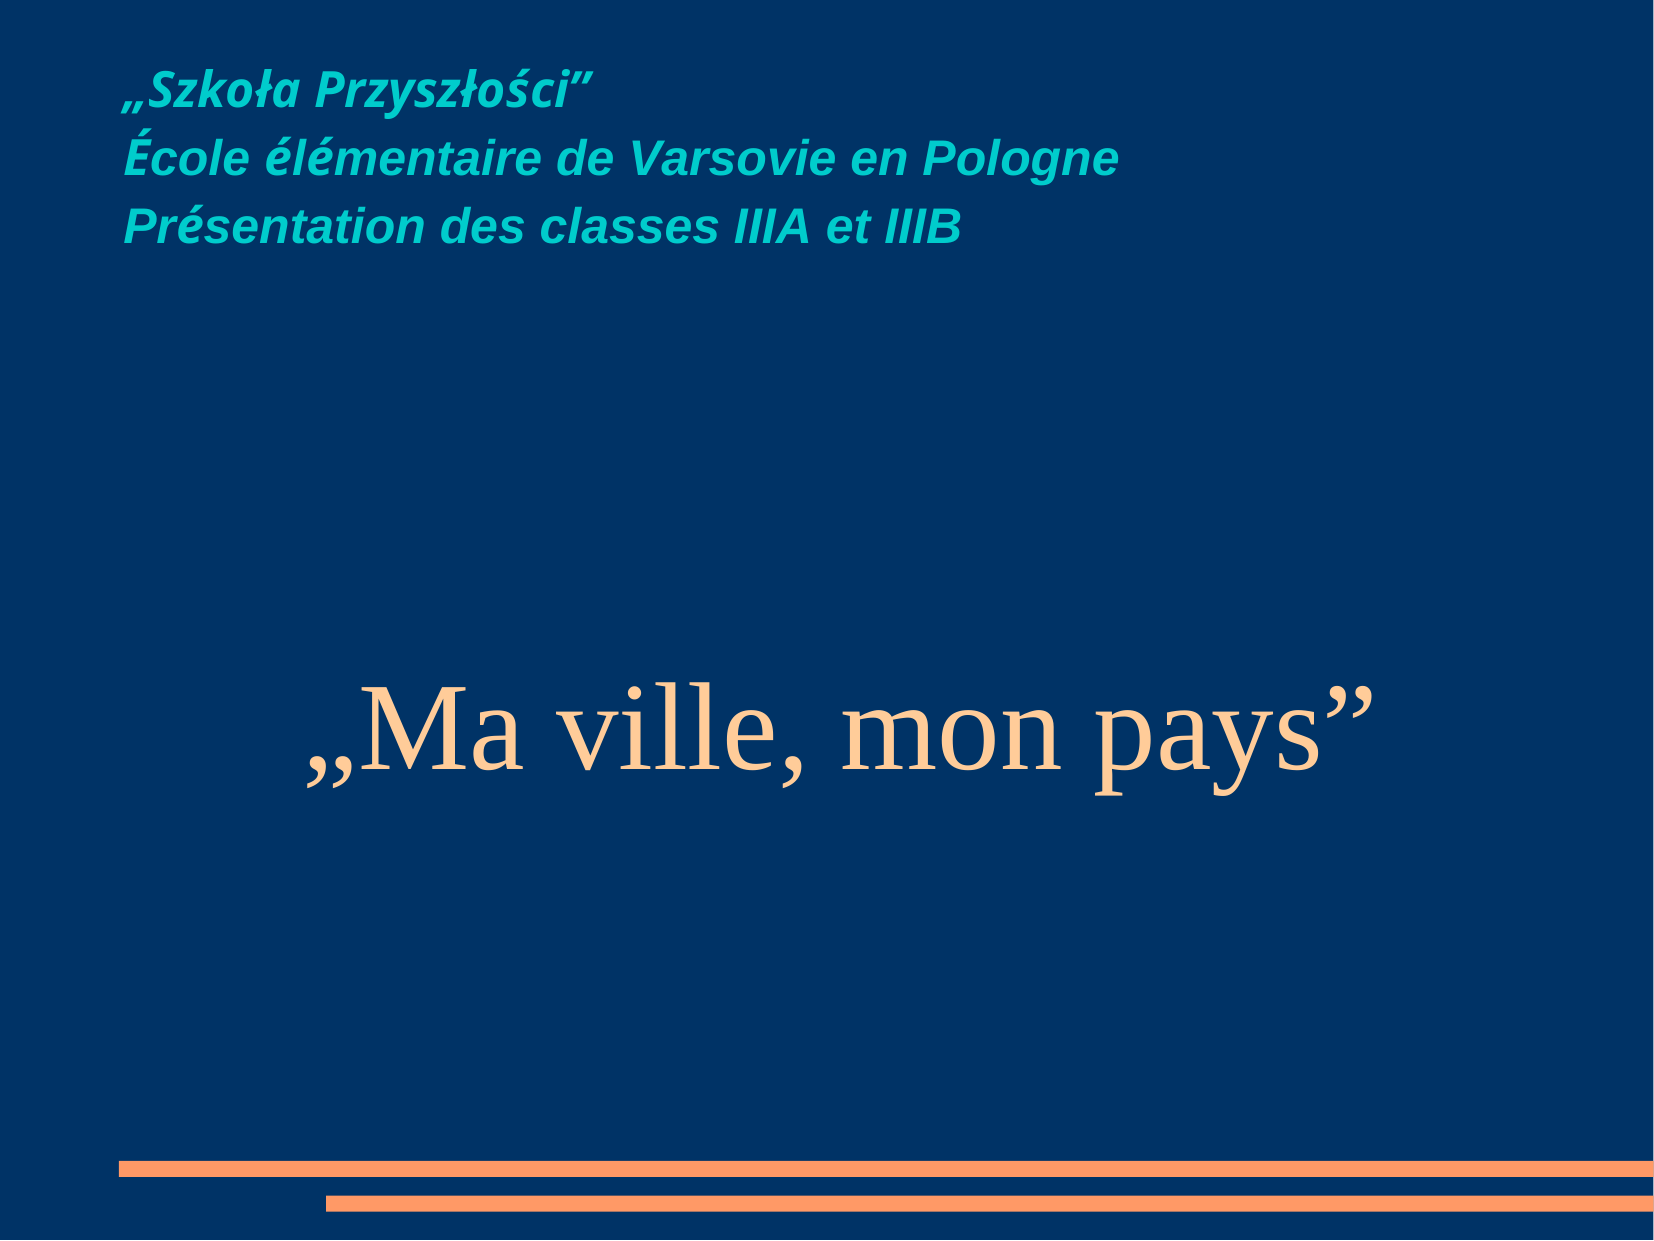

# „Szkoła Przyszłości” École élémentaire de Varsovie en Pologne Présentation des classes IIIA et IIIB
„Ma ville, mon pays”